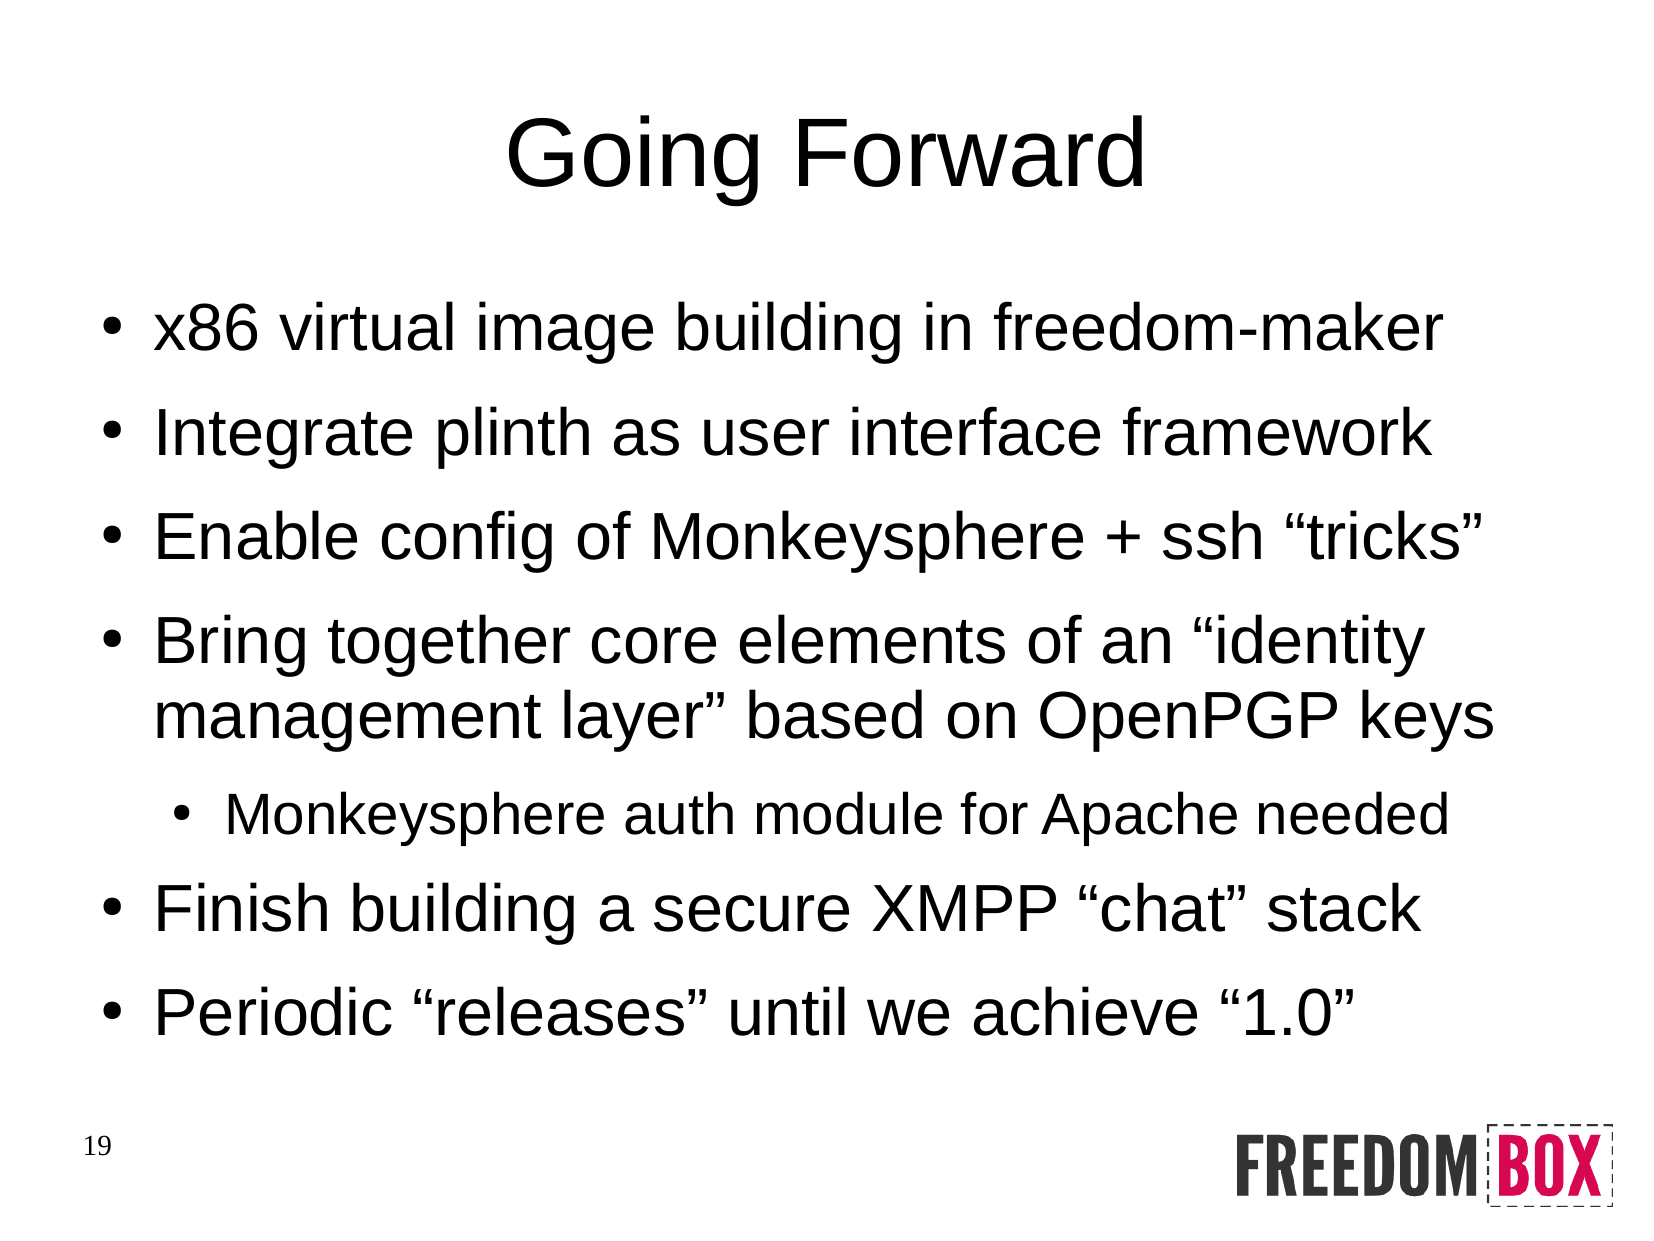

# Going Forward
x86 virtual image building in freedom-maker
Integrate plinth as user interface framework
Enable config of Monkeysphere + ssh “tricks”
Bring together core elements of an “identity management layer” based on OpenPGP keys
Monkeysphere auth module for Apache needed
Finish building a secure XMPP “chat” stack
Periodic “releases” until we achieve “1.0”